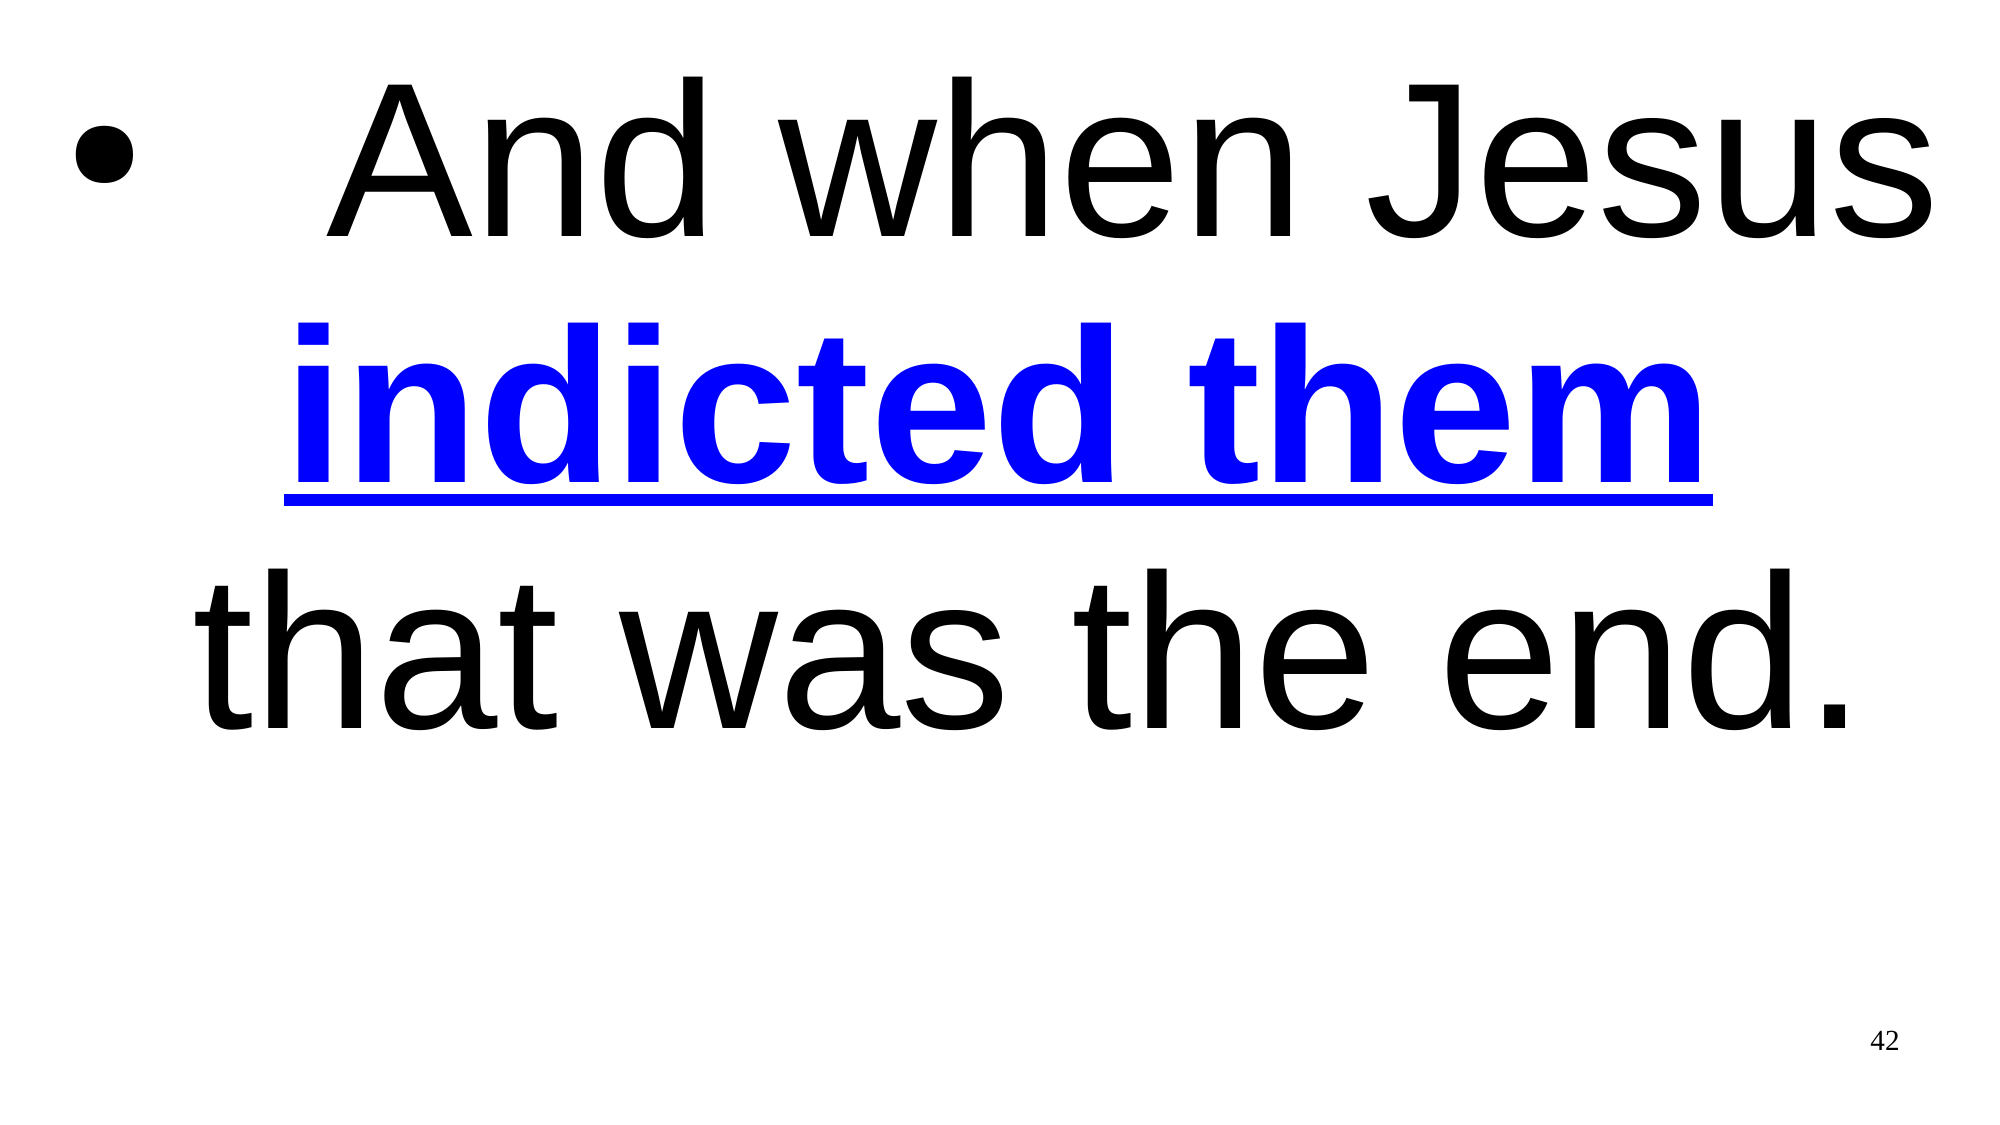

# And when Jesus indicted them that was the end.
42